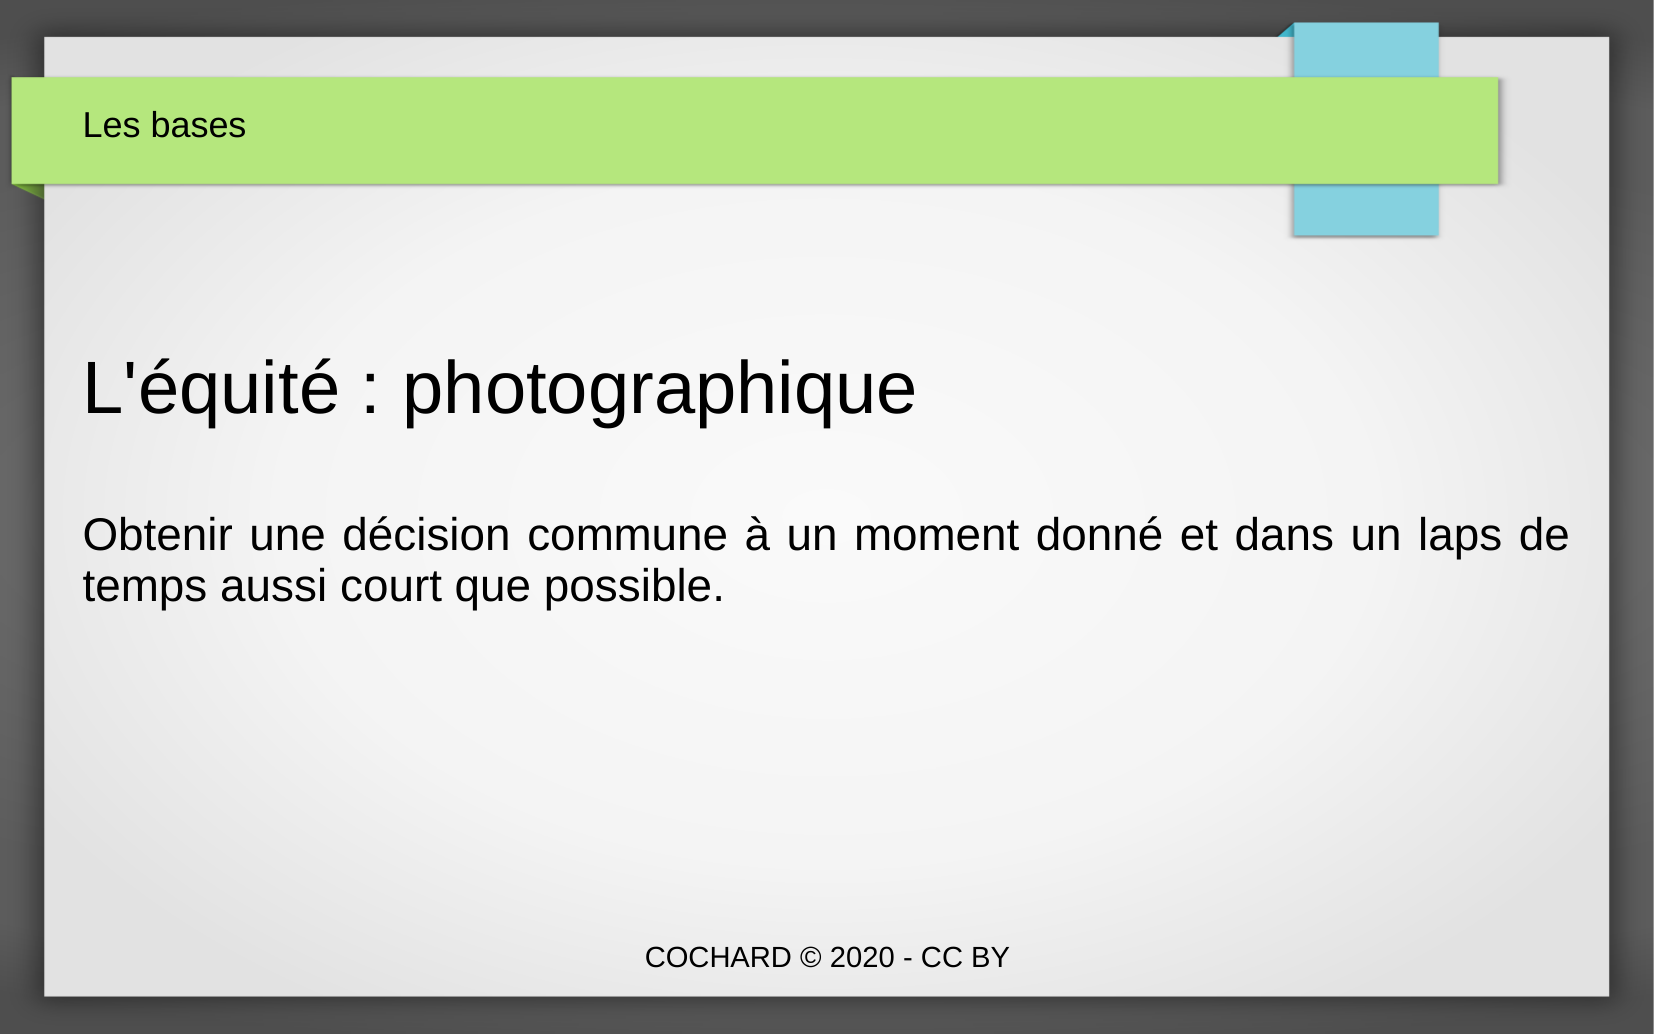

# Les bases
L'équité : photographique
Obtenir une décision commune à un moment donné et dans un laps de temps aussi court que possible.
COCHARD © 2020 - CC BY